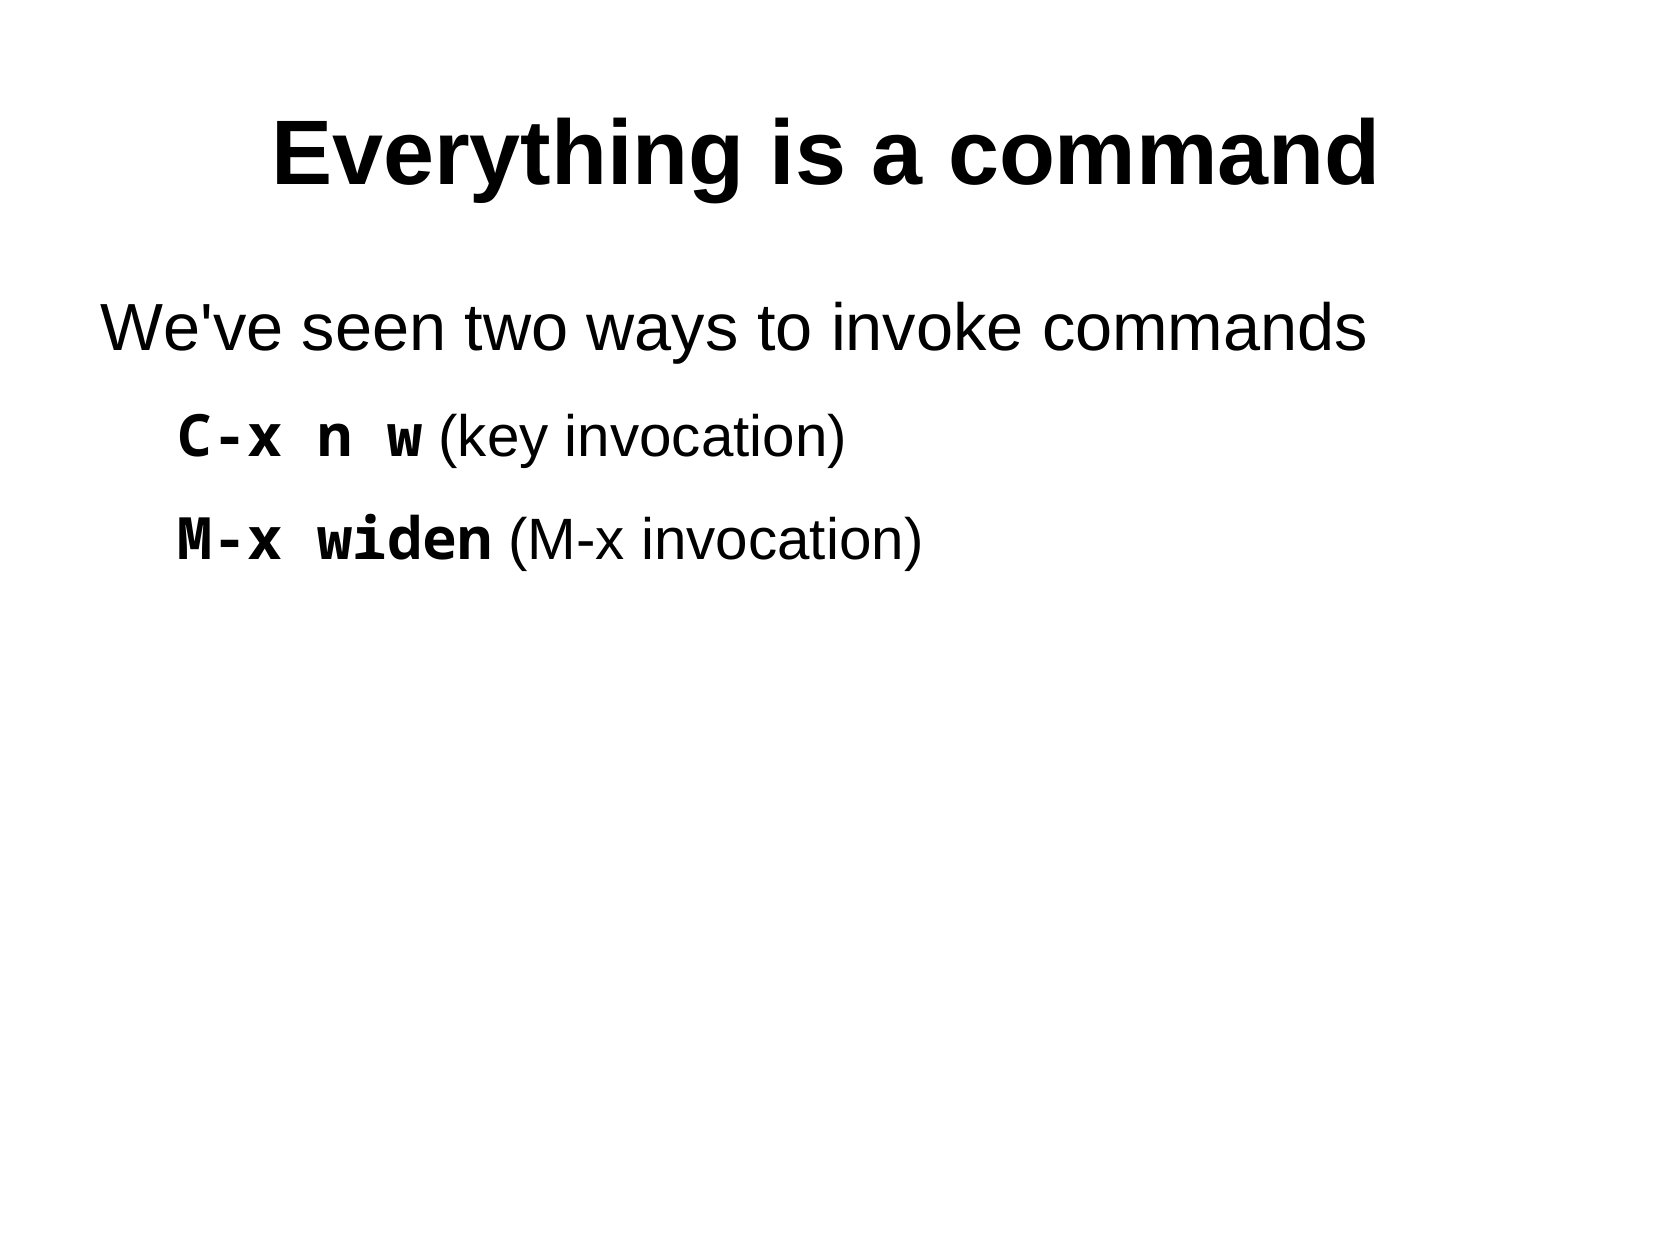

# Everything is a command
We've seen two ways to invoke commands
C-x n w (key invocation)
M-x widen (M-x invocation)